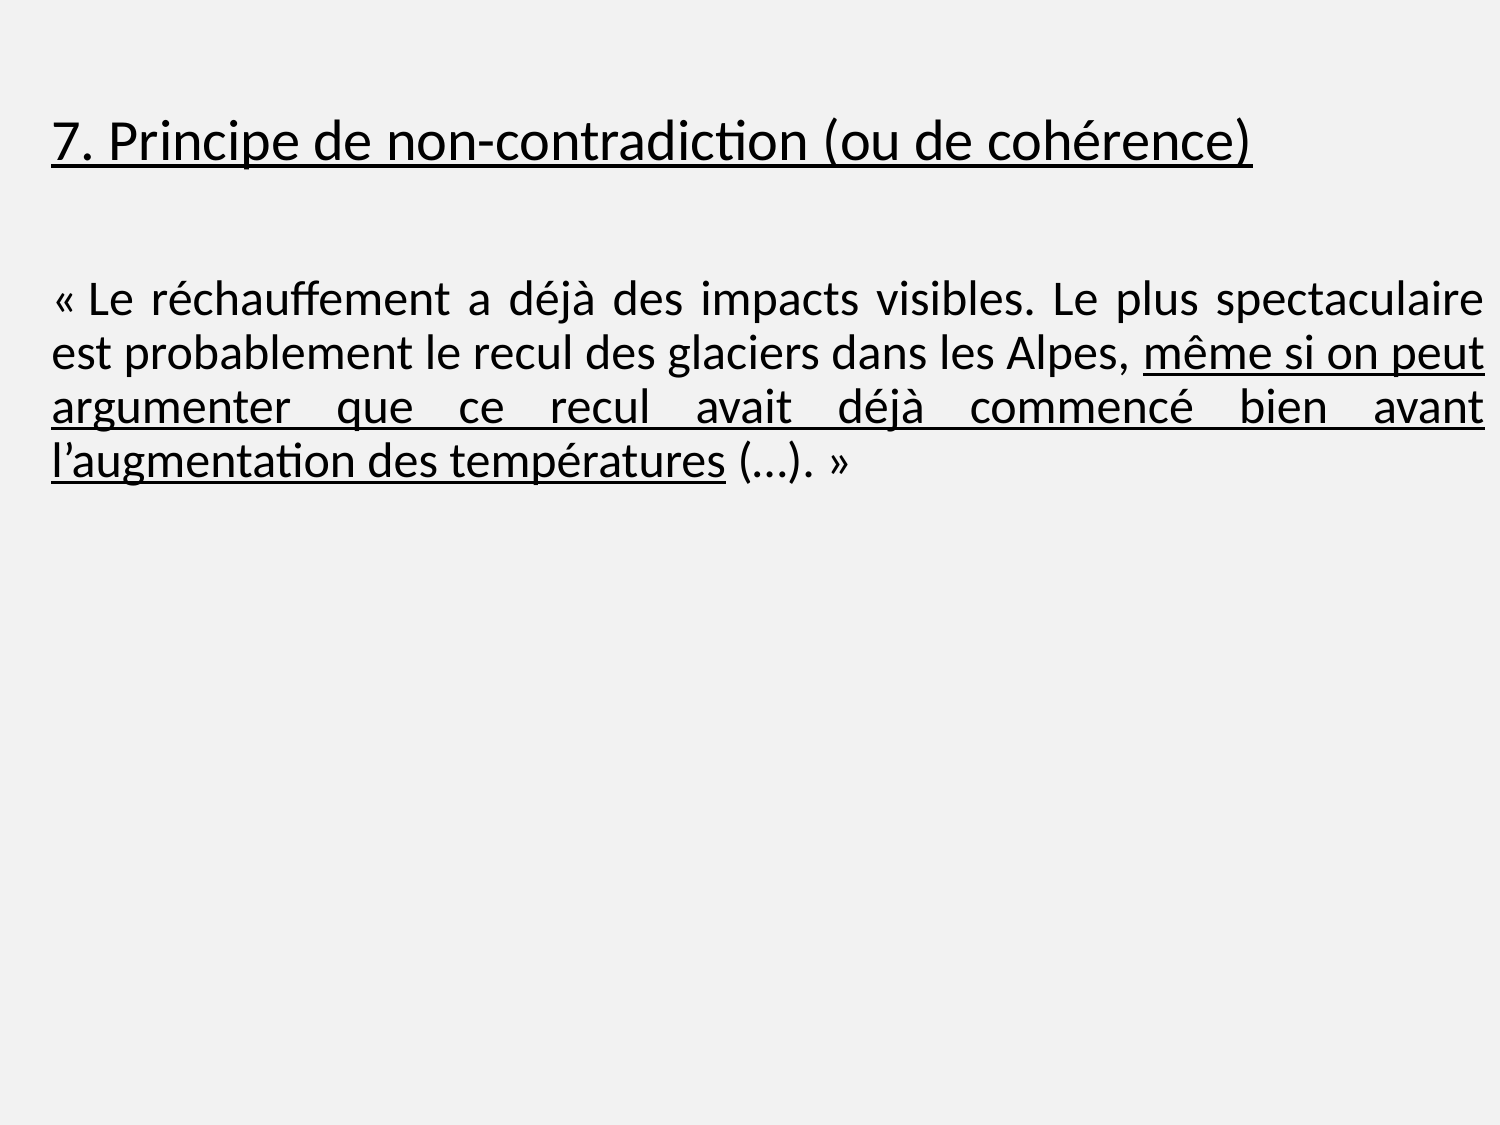

# 7. Principe de non-contradiction (ou de cohérence)
« Le réchauffement a déjà des impacts visibles. Le plus spectaculaire est probablement le recul des glaciers dans les Alpes, même si on peut argumenter que ce recul avait déjà commencé bien avant l’augmentation des températures (…). »